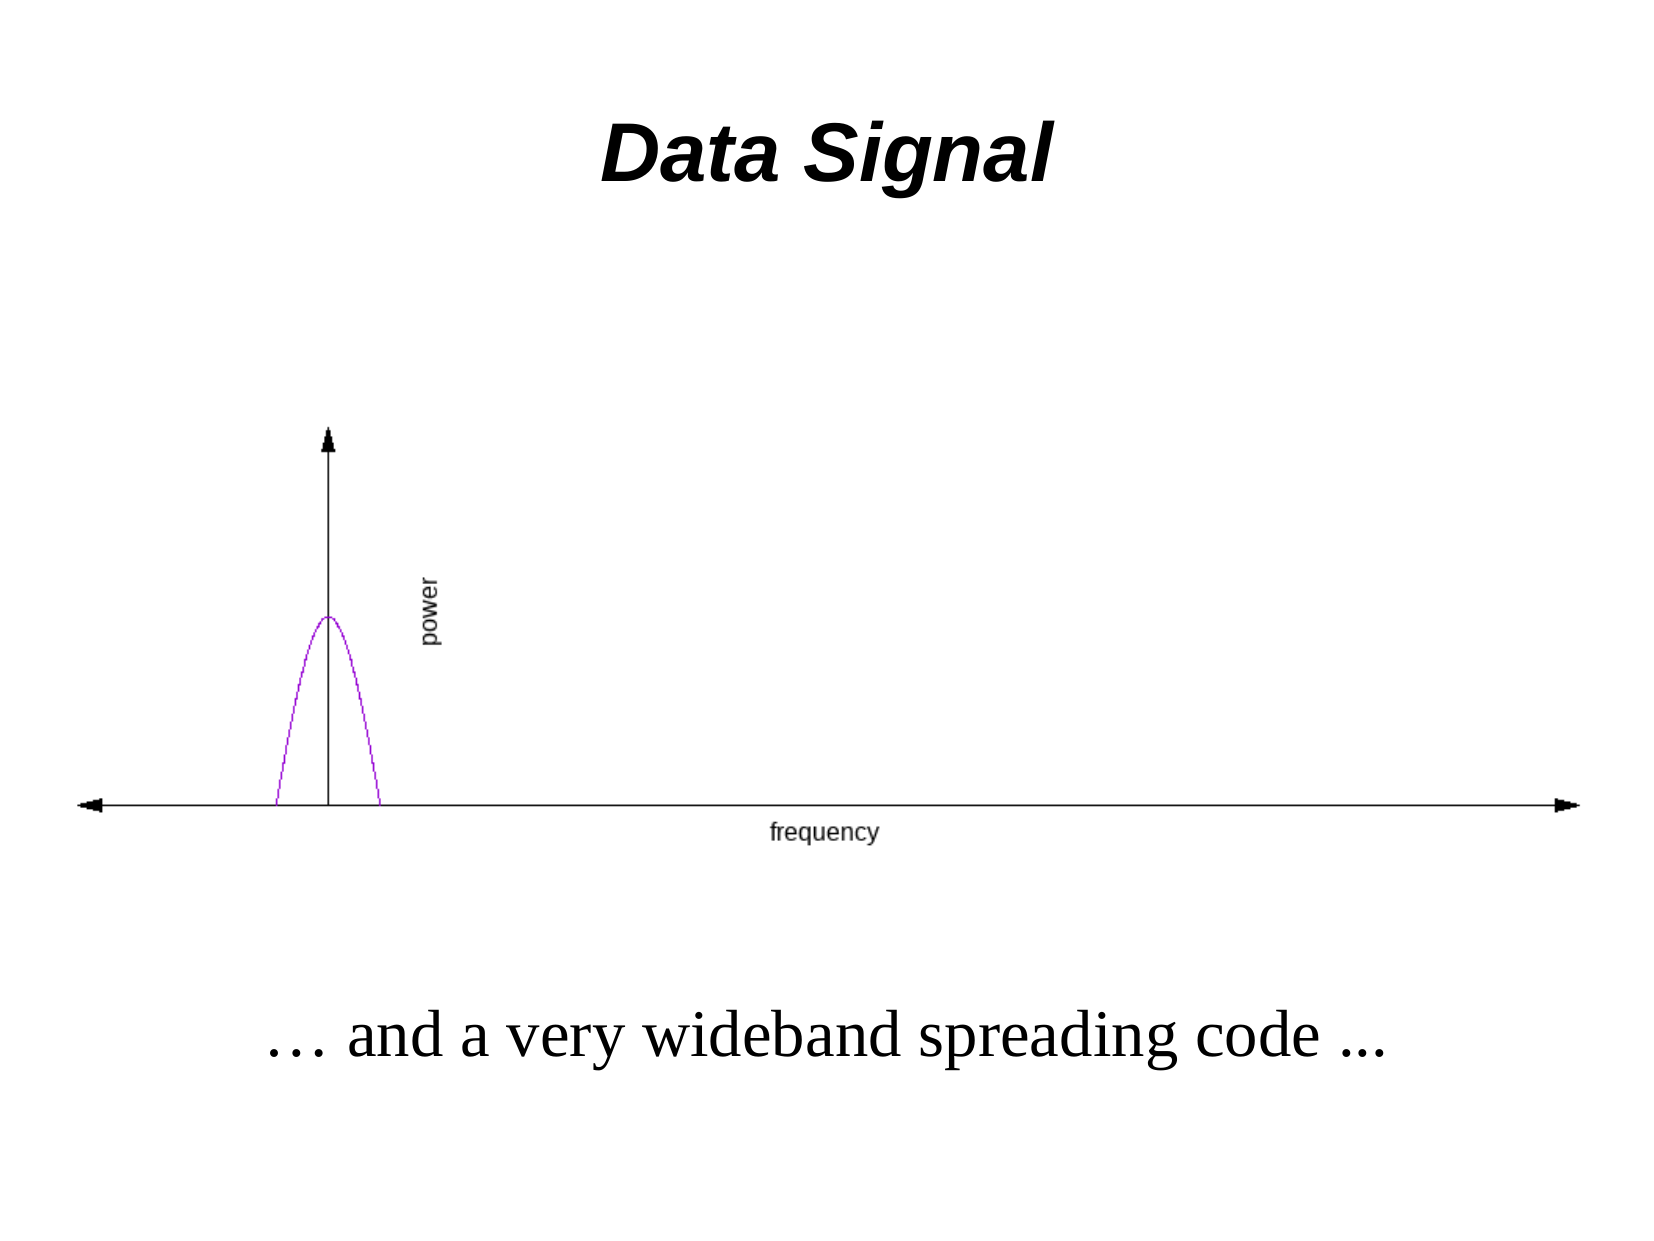

# Data Signal
… and a very wideband spreading code ...